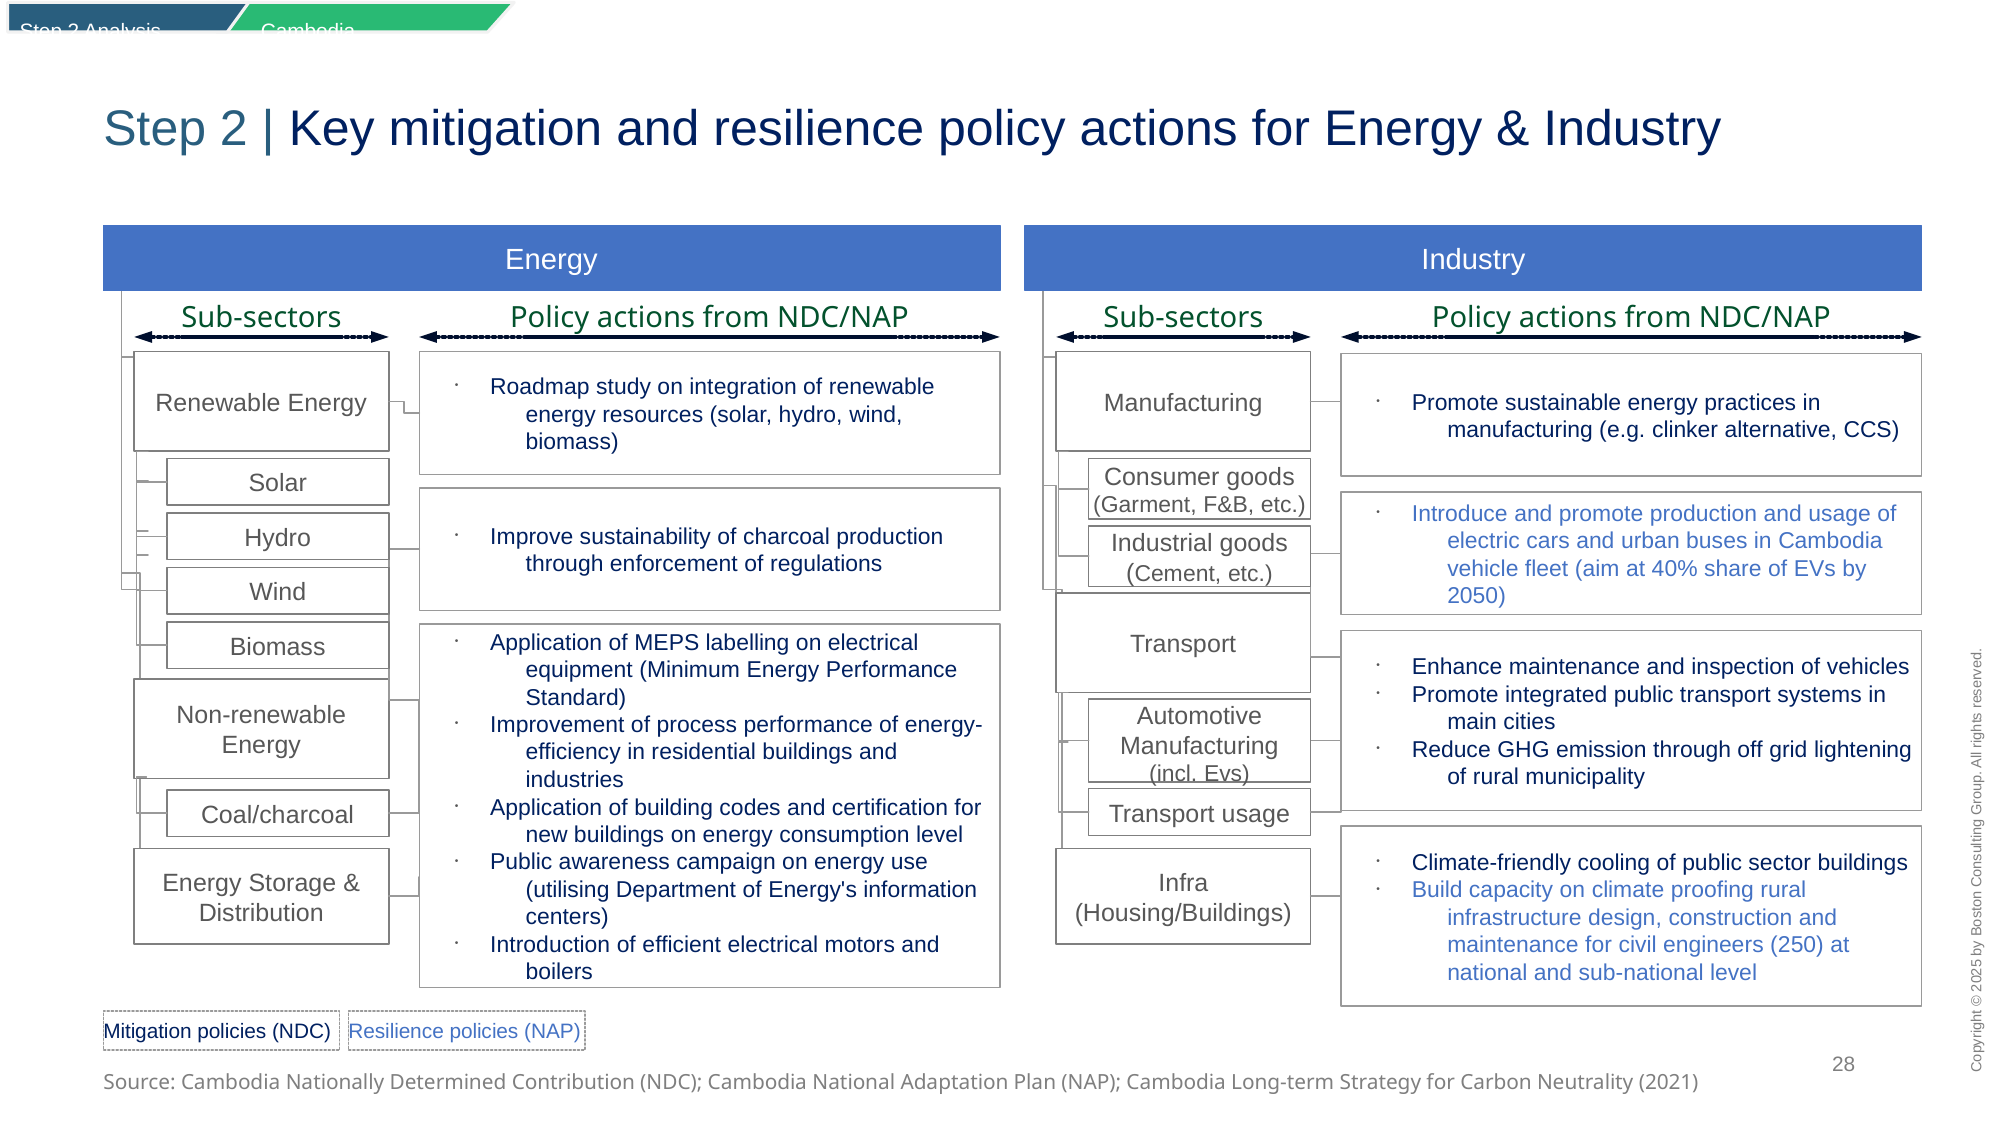

Step 2 Analysis
Cambodia
# Step 2 | Key mitigation and resilience policy actions for Energy & Industry
Energy
Industry
Sub-sectors
Policy actions from NDC/NAP
Sub-sectors
Policy actions from NDC/NAP
Renewable Energy
Roadmap study on integration of renewable energy resources (solar, hydro, wind, biomass)
Manufacturing
Promote sustainable energy practices in manufacturing (e.g. clinker alternative, CCS)
Solar
Consumer goods
(Garment, F&B, etc.)
Improve sustainability of charcoal production through enforcement of regulations
Introduce and promote production and usage of electric cars and urban buses in Cambodia vehicle fleet (aim at 40% share of EVs by 2050)
Hydro
Industrial goods
(Cement, etc.)
Wind
Transport
Biomass
Application of MEPS labelling on electrical equipment (Minimum Energy Performance Standard)
Improvement of process performance of energy-efficiency in residential buildings and industries
Application of building codes and certification for new buildings on energy consumption level
Public awareness campaign on energy use (utilising Department of Energy's information centers)
Introduction of efficient electrical motors and boilers
Enhance maintenance and inspection of vehicles
Promote integrated public transport systems in main cities
Reduce GHG emission through off grid lightening of rural municipality
Non-renewable
Energy
Automotive Manufacturing
(incl. Evs)
Transport usage
Coal/charcoal
Climate-friendly cooling of public sector buildings
Build capacity on climate proofing rural infrastructure design, construction and maintenance for civil engineers (250) at national and sub-national level
Energy Storage & Distribution
Infra
(Housing/Buildings)
Mitigation policies (NDC)
Resilience policies (NAP)
Source: Cambodia Nationally Determined Contribution (NDC); Cambodia National Adaptation Plan (NAP); Cambodia Long-term Strategy for Carbon Neutrality (2021)